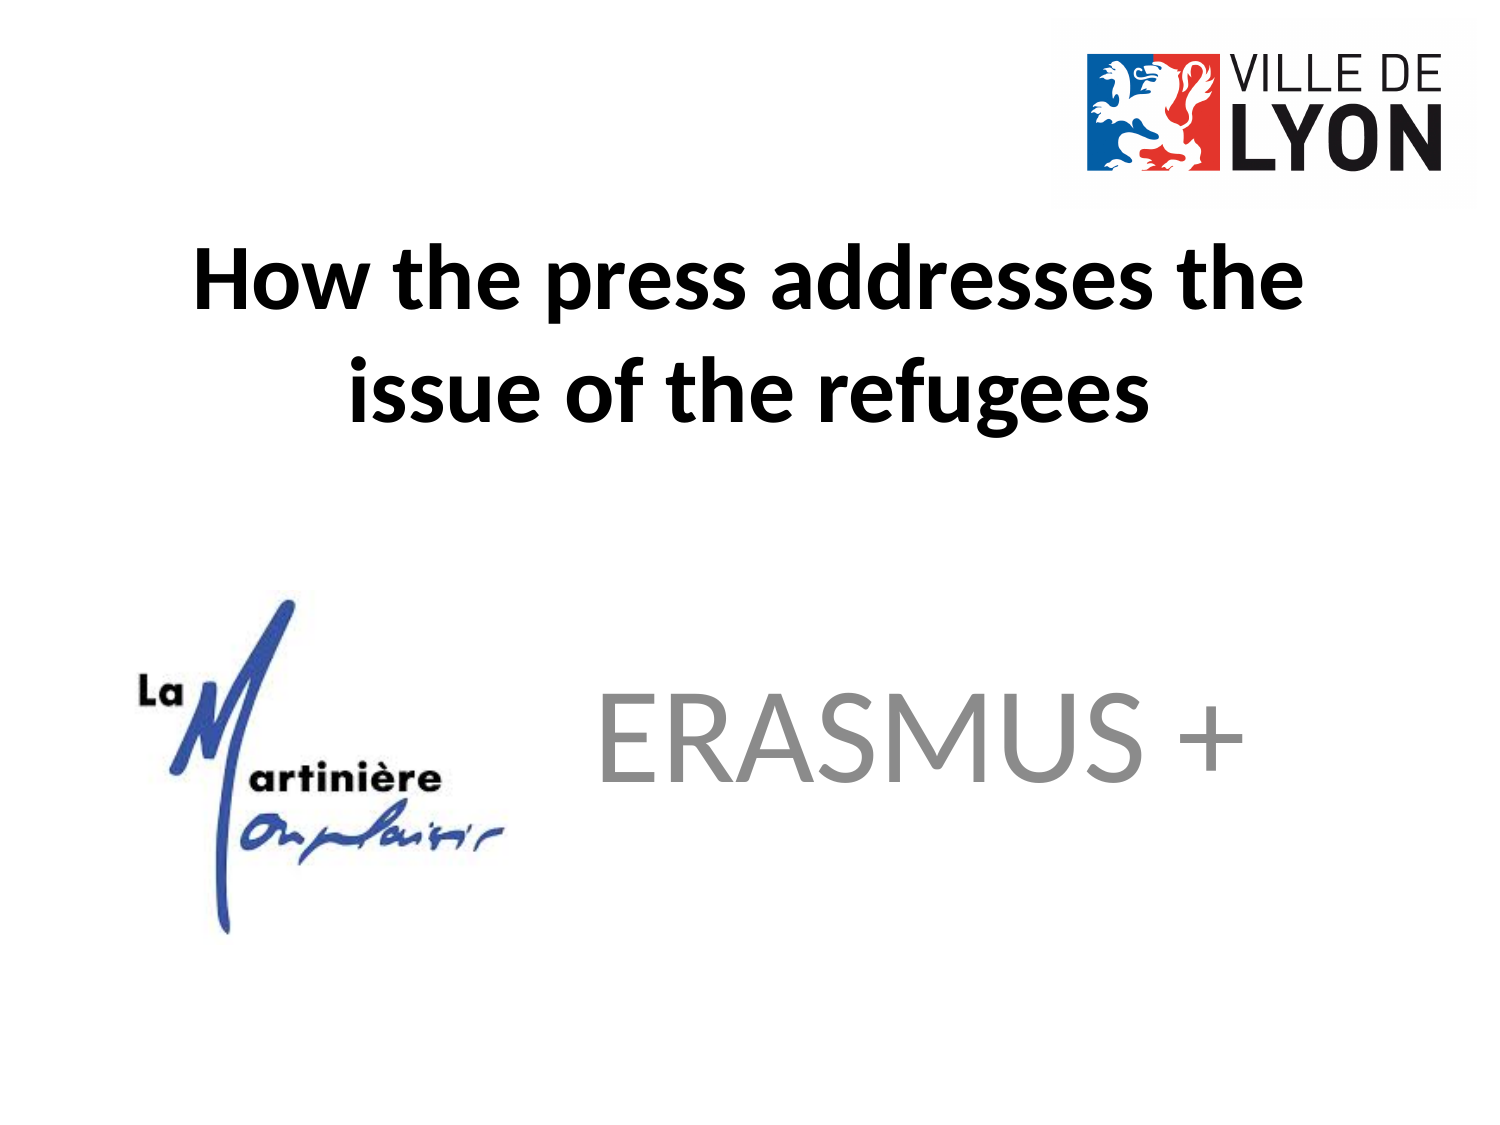

# How the press addresses the issue of the refugees
 ERASMUS +